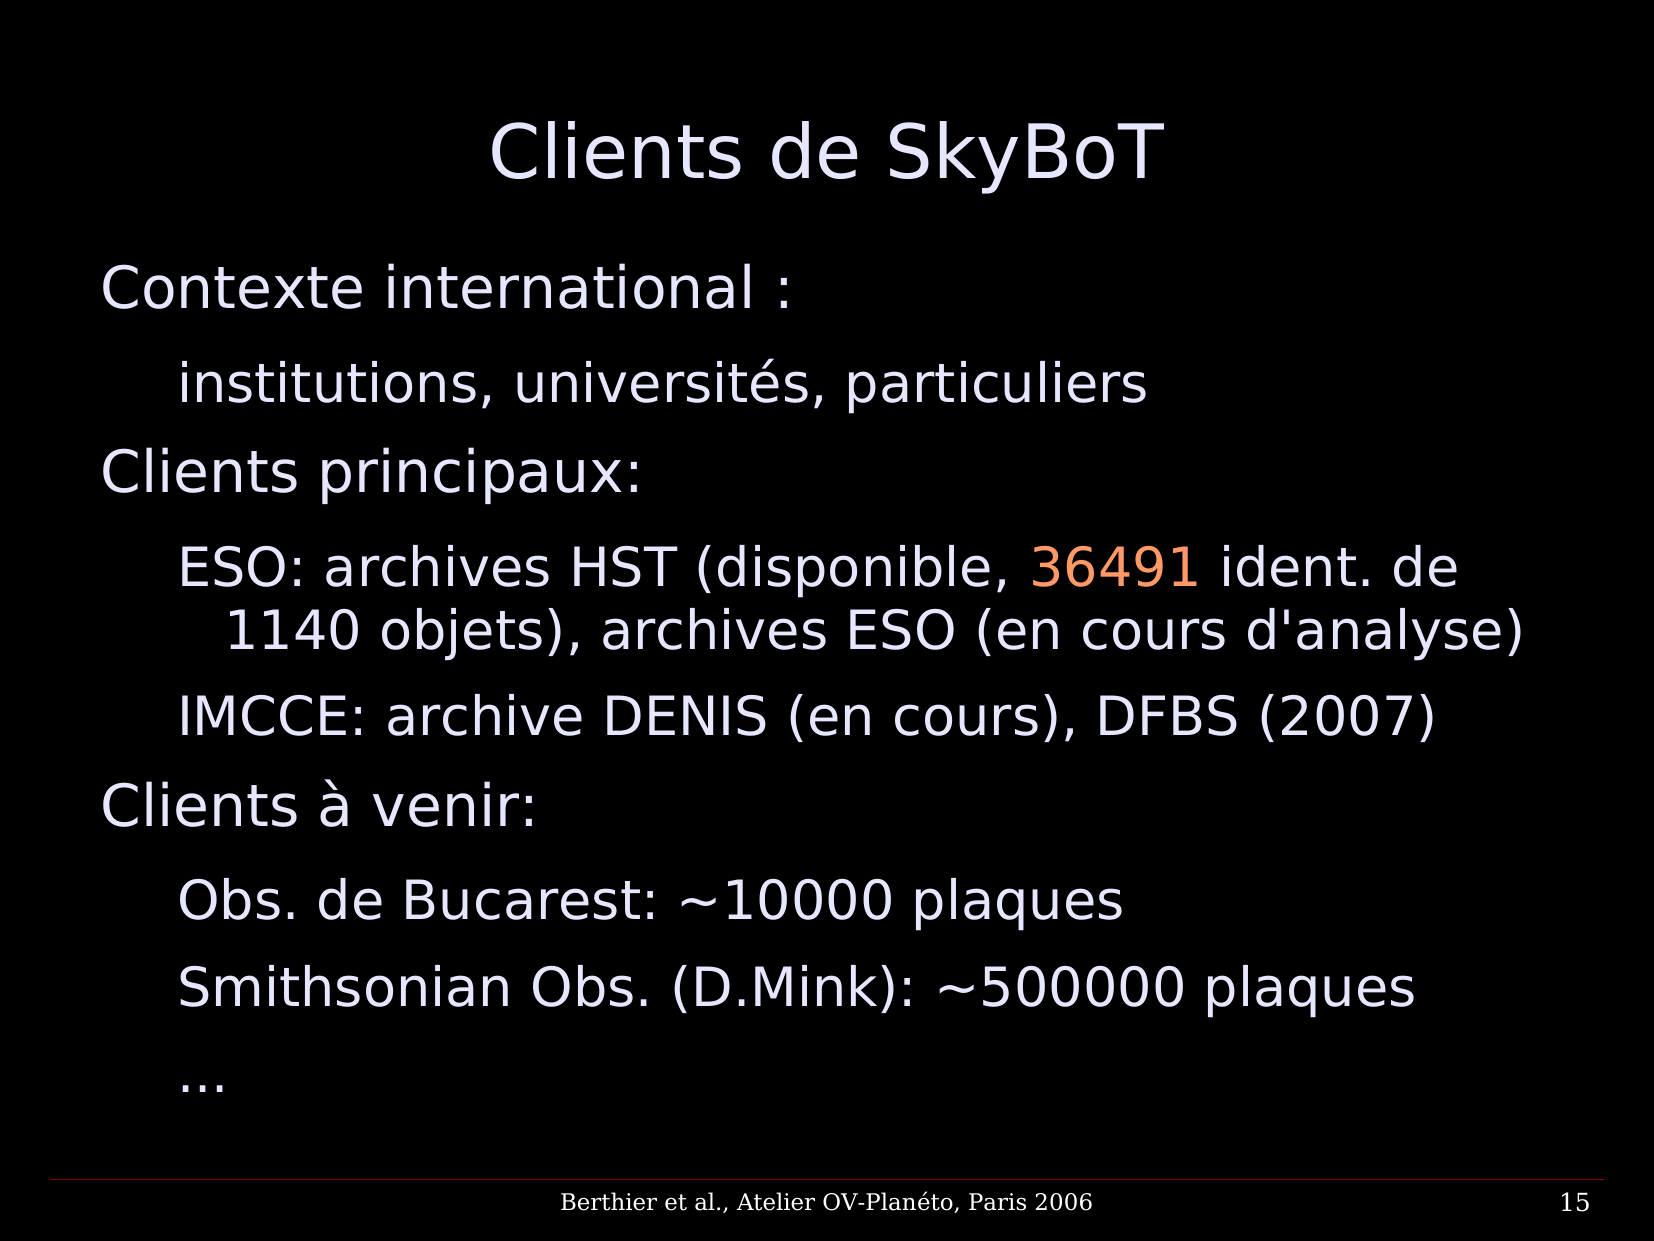

# Clients de SkyBoT
Contexte international :
institutions, universités, particuliers
Clients principaux:
ESO: archives HST (disponible, 36491 ident. de 1140 objets), archives ESO (en cours d'analyse)
IMCCE: archive DENIS (en cours), DFBS (2007)
Clients à venir:
Obs. de Bucarest: ~10000 plaques
Smithsonian Obs. (D.Mink): ~500000 plaques
...
15